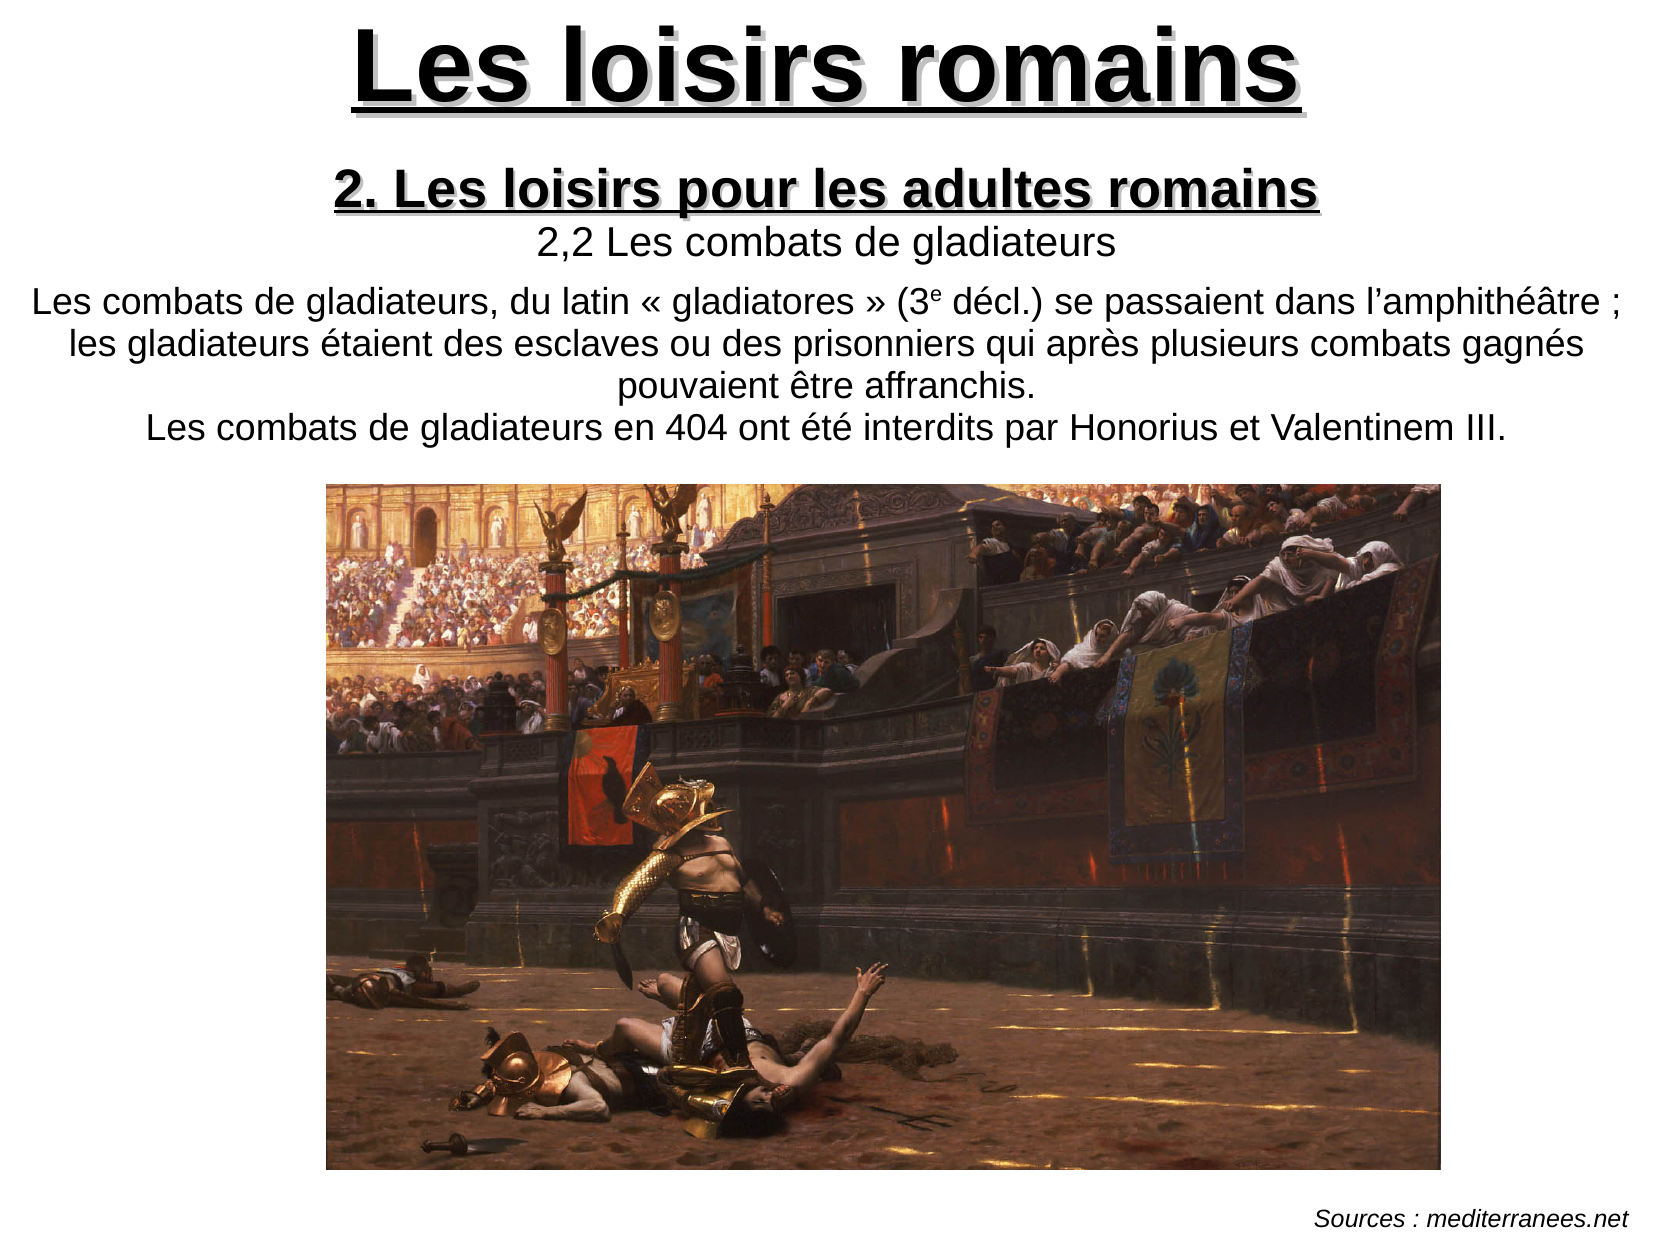

Les loisirs romains
2. Les loisirs pour les adultes romains
2,2 Les combats de gladiateurs
Les combats de gladiateurs, du latin « gladiatores » (3e décl.) se passaient dans l’amphithéâtre ; les gladiateurs étaient des esclaves ou des prisonniers qui après plusieurs combats gagnés pouvaient être affranchis.
Les combats de gladiateurs en 404 ont été interdits par Honorius et Valentinem III.
Sources : mediterranees.net